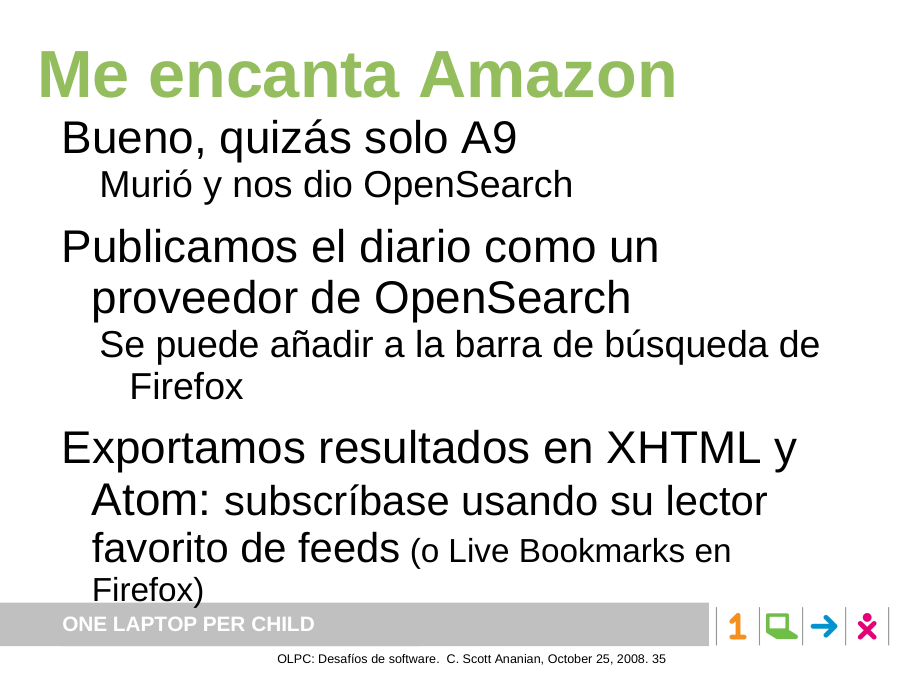

# Me encanta Amazon
Bueno, quizás solo A9
Murió y nos dio OpenSearch
Publicamos el diario como un proveedor de OpenSearch
Se puede añadir a la barra de búsqueda de Firefox
Exportamos resultados en XHTML y Atom: subscríbase usando su lector favorito de feeds (o Live Bookmarks en Firefox)